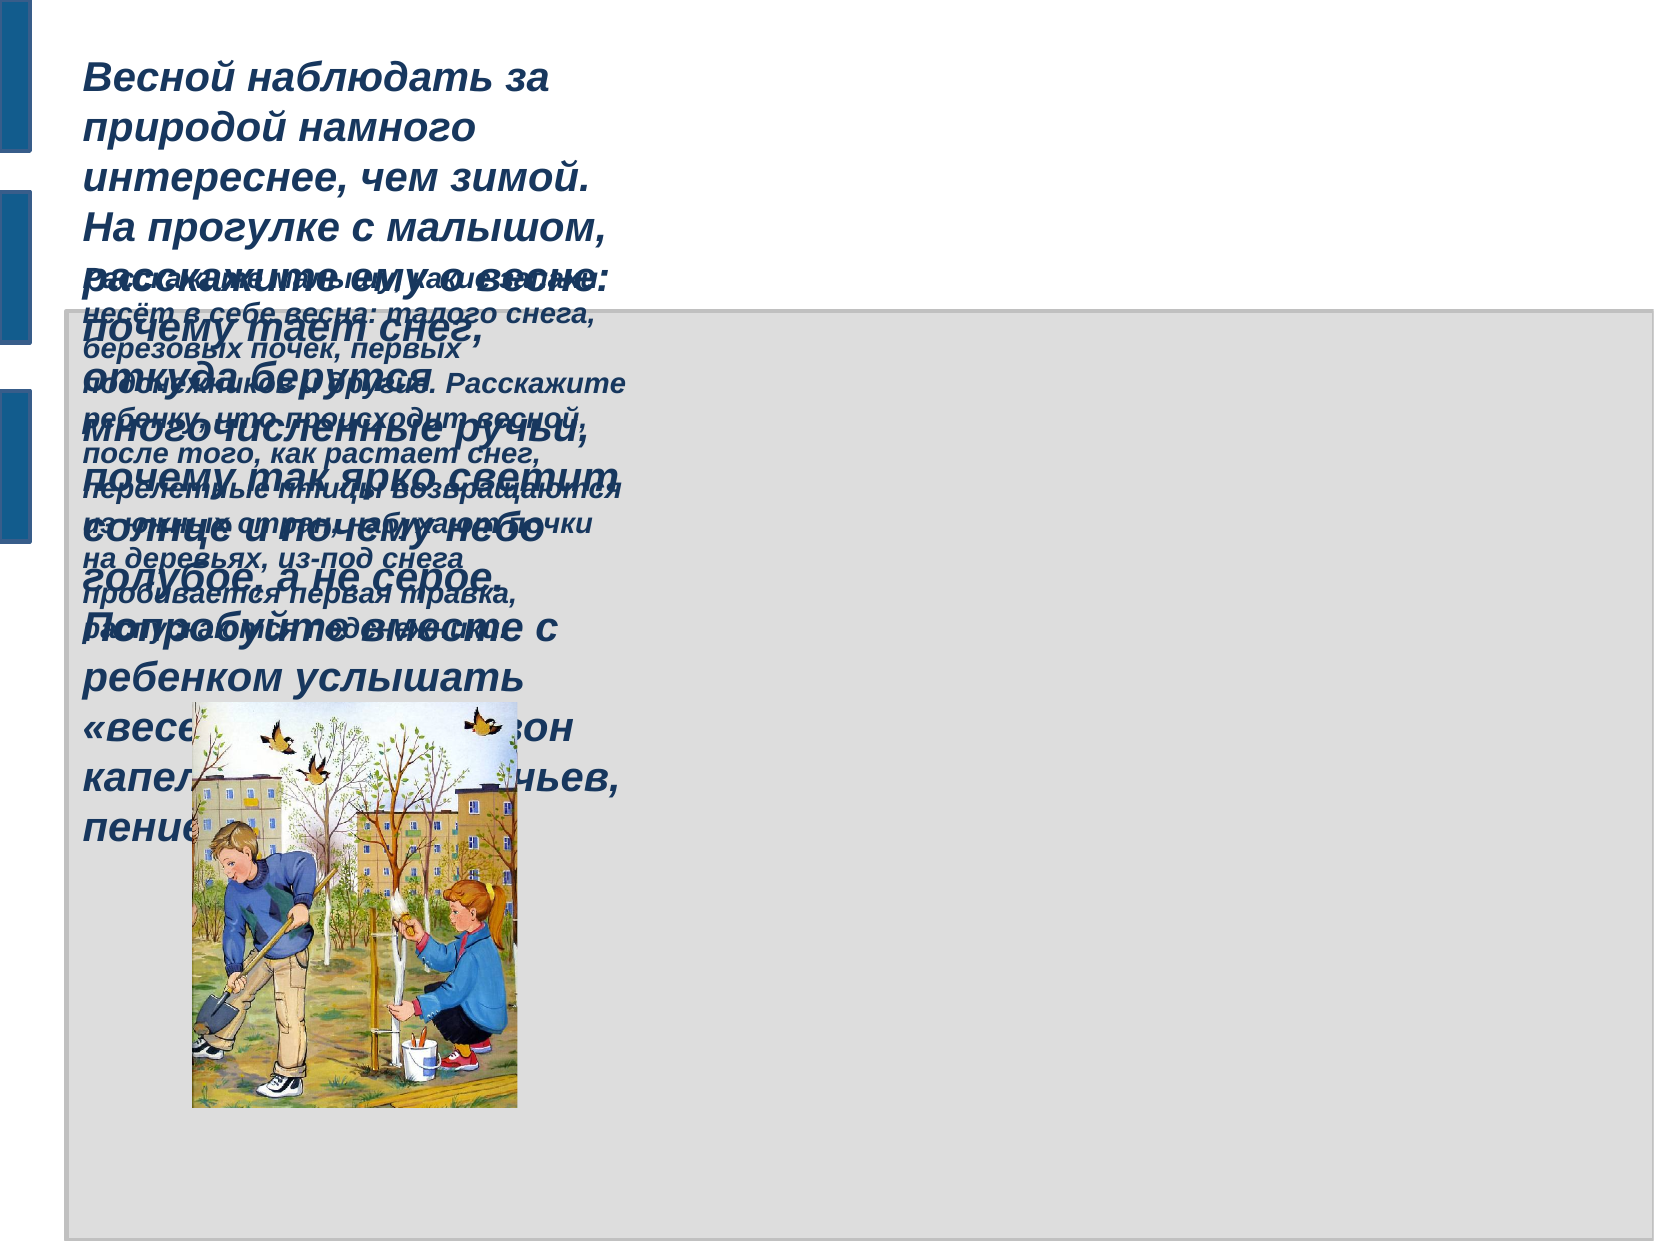

# Весной наблюдать за природой намного интереснее, чем зимой. На прогулке с малышом, расскажите ему о весне: почему тает снег, откуда берутся многочисленные ручьи, почему так ярко светит солнце и почему небо голубое, а не серое. Попробуйте вместе с ребенком услышать «весенние» звуки: звон капели, журчание ручьев, пение птиц.
Расскажите малышу, какие запахи несёт в себе весна: талого снега, березовых почек, первых подснежников и другие. Расскажите ребенку, что происходит весной, после того, как растает снег, перелетные птицы возвращаются из южных стран, набухают почки на деревьях, из-под снега пробивается первая травка, распускаются подснежники.